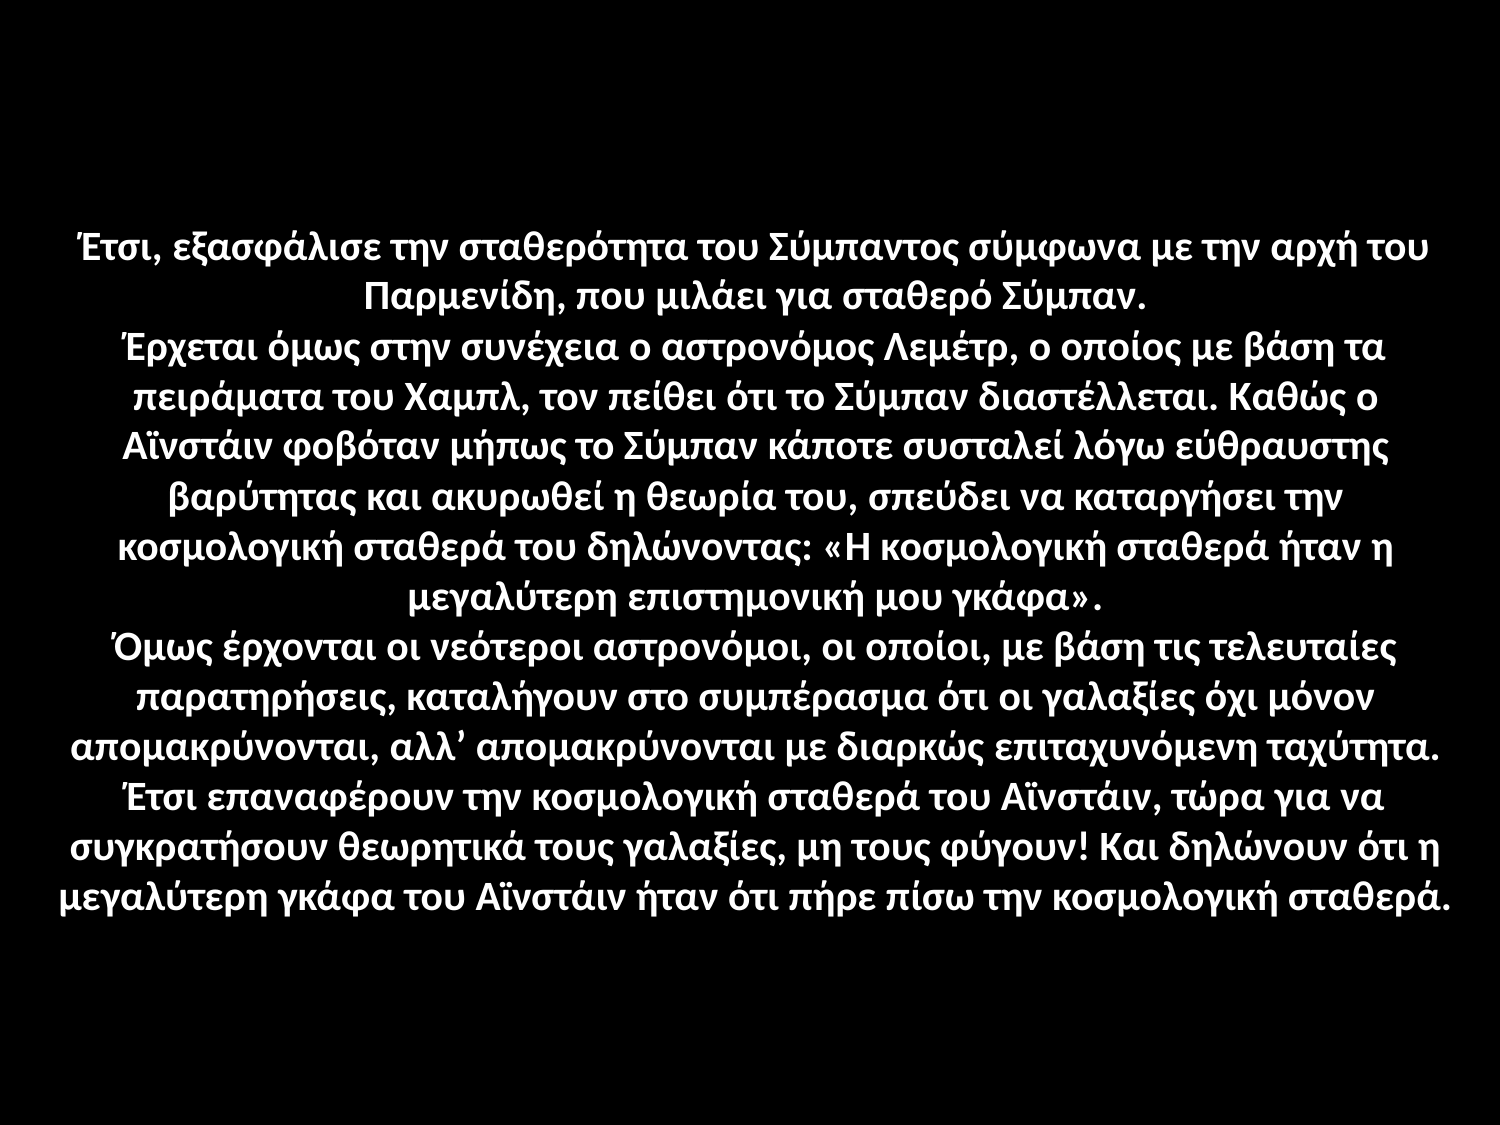

Έτσι, εξασφάλισε την σταθερότητα του Σύμπαντος σύμφωνα με την αρχή του Παρμενίδη, που μιλάει για σταθερό Σύμπαν.
Έρχεται όμως στην συνέχεια ο αστρονόμος Λεμέτρ, ο οποίος με βάση τα πειράματα του Χαμπλ, τον πείθει ότι το Σύμπαν διαστέλλεται. Καθώς ο Αϊνστάιν φοβόταν μήπως το Σύμπαν κάποτε συσταλεί λόγω εύθραυστης βαρύτητας και ακυρωθεί η θεωρία του, σπεύδει να καταργήσει την κοσμολογική σταθερά του δηλώνοντας: «Η κοσμολογική σταθερά ήταν η μεγαλύτερη επιστημονική μου γκάφα».
Όμως έρχονται οι νεότεροι αστρονόμοι, οι οποίοι, με βάση τις τελευταίες παρατηρήσεις, καταλήγουν στο συμπέρασμα ότι οι γαλαξίες όχι μόνον απομακρύνονται, αλλ’ απομακρύνονται με διαρκώς επιταχυνόμενη ταχύτητα. Έτσι επαναφέρουν την κοσμολογική σταθερά του Αϊνστάιν, τώρα για να συγκρατήσουν θεωρητικά τους γαλαξίες, μη τους φύγουν! Και δηλώνουν ότι η μεγαλύτερη γκάφα του Αϊνστάιν ήταν ότι πήρε πίσω την κοσμολογική σταθερά.